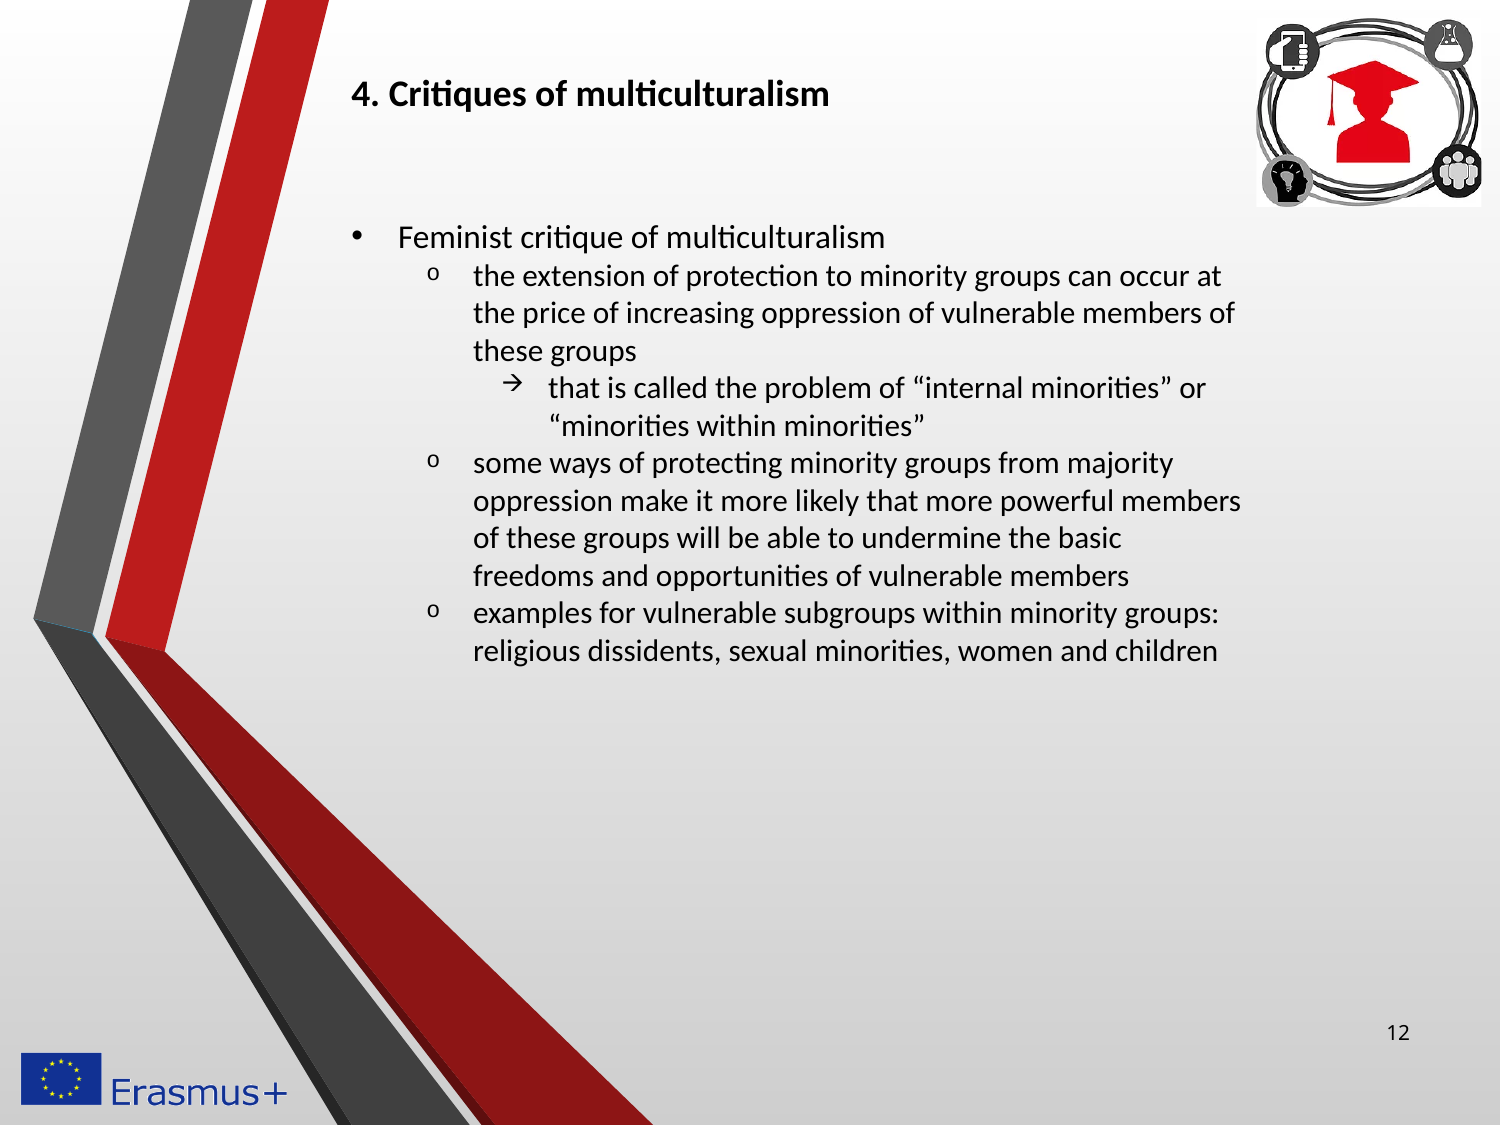

4. Critiques of multiculturalism
Feminist critique of multiculturalism
the extension of protection to minority groups can occur at the price of increasing oppression of vulnerable members of these groups
that is called the problem of “internal minorities” or “minorities within minorities”
some ways of protecting minority groups from majority oppression make it more likely that more powerful members of these groups will be able to undermine the basic freedoms and opportunities of vulnerable members
examples for vulnerable subgroups within minority groups: religious dissidents, sexual minorities, women and children